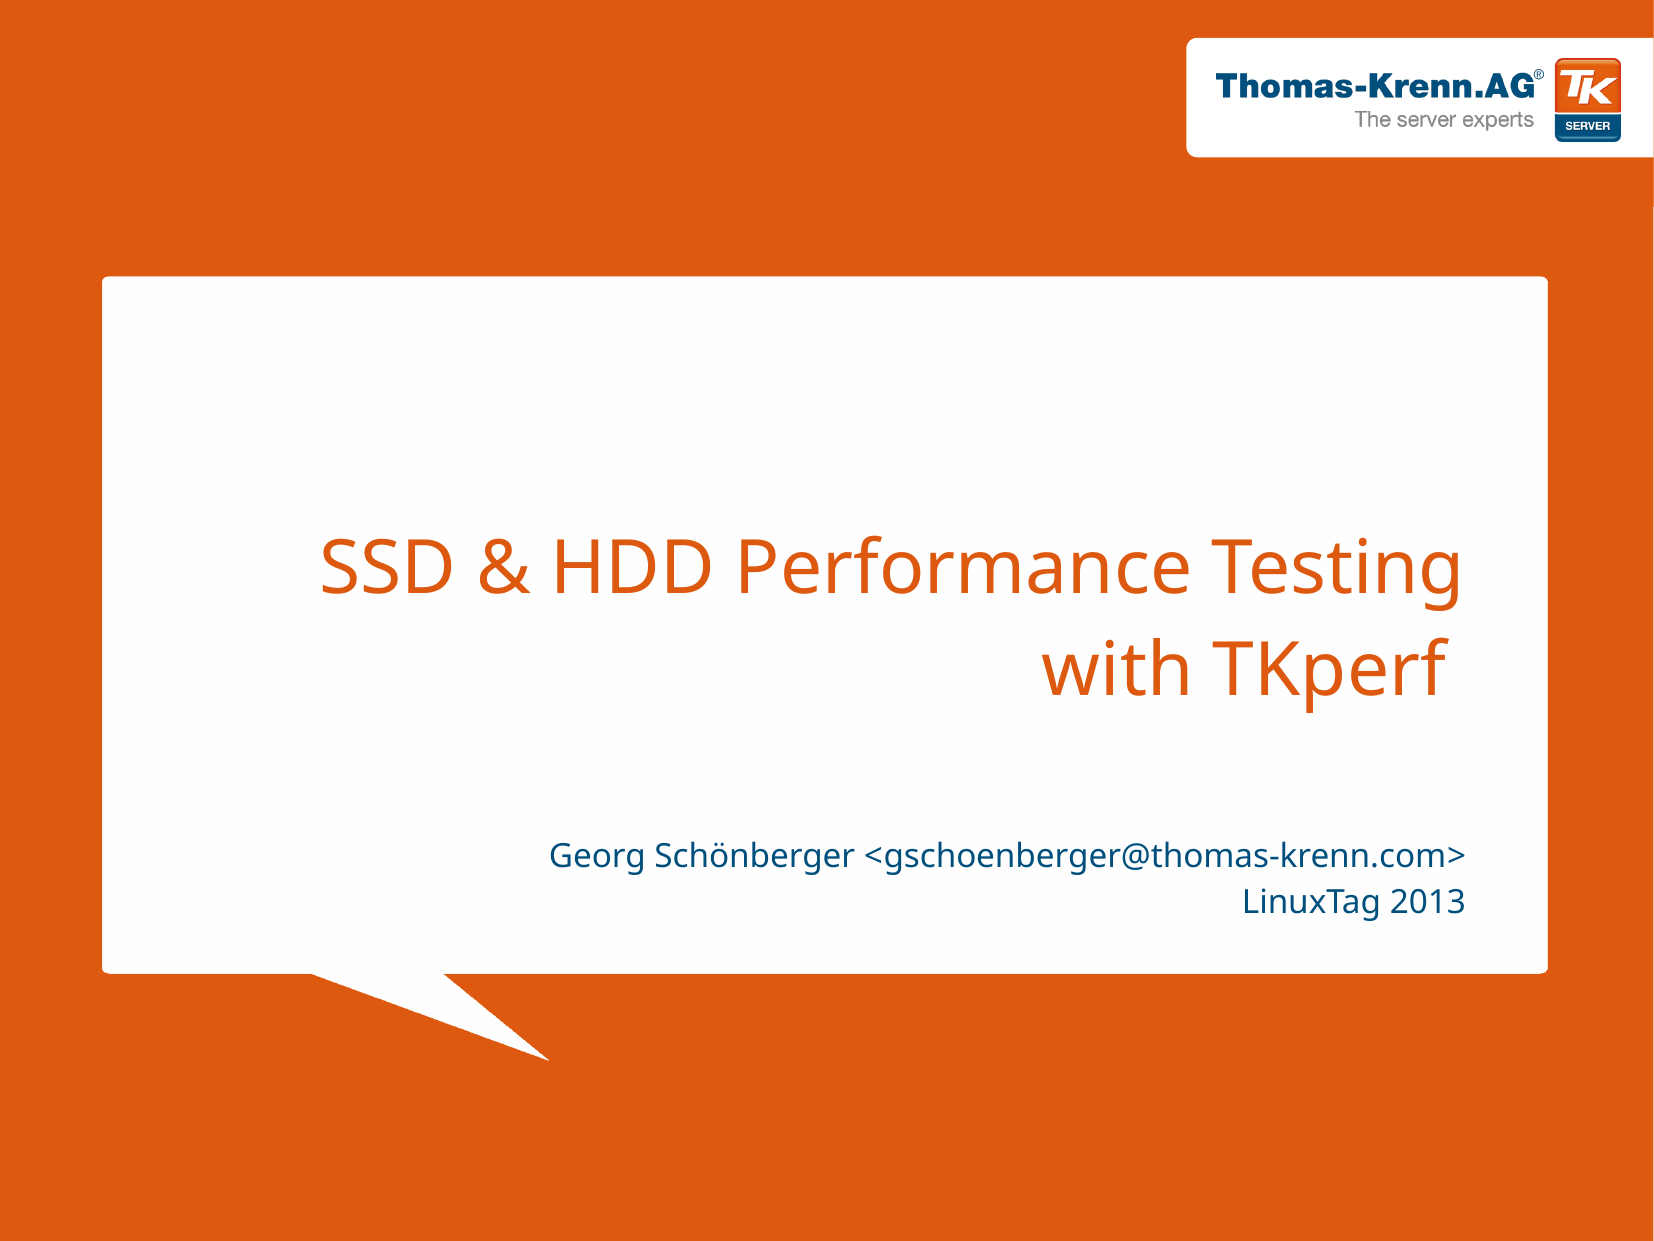

# SSD & HDD Performance Testing with TKperf
Georg Schönberger <gschoenberger@thomas-krenn.com>
LinuxTag 2013